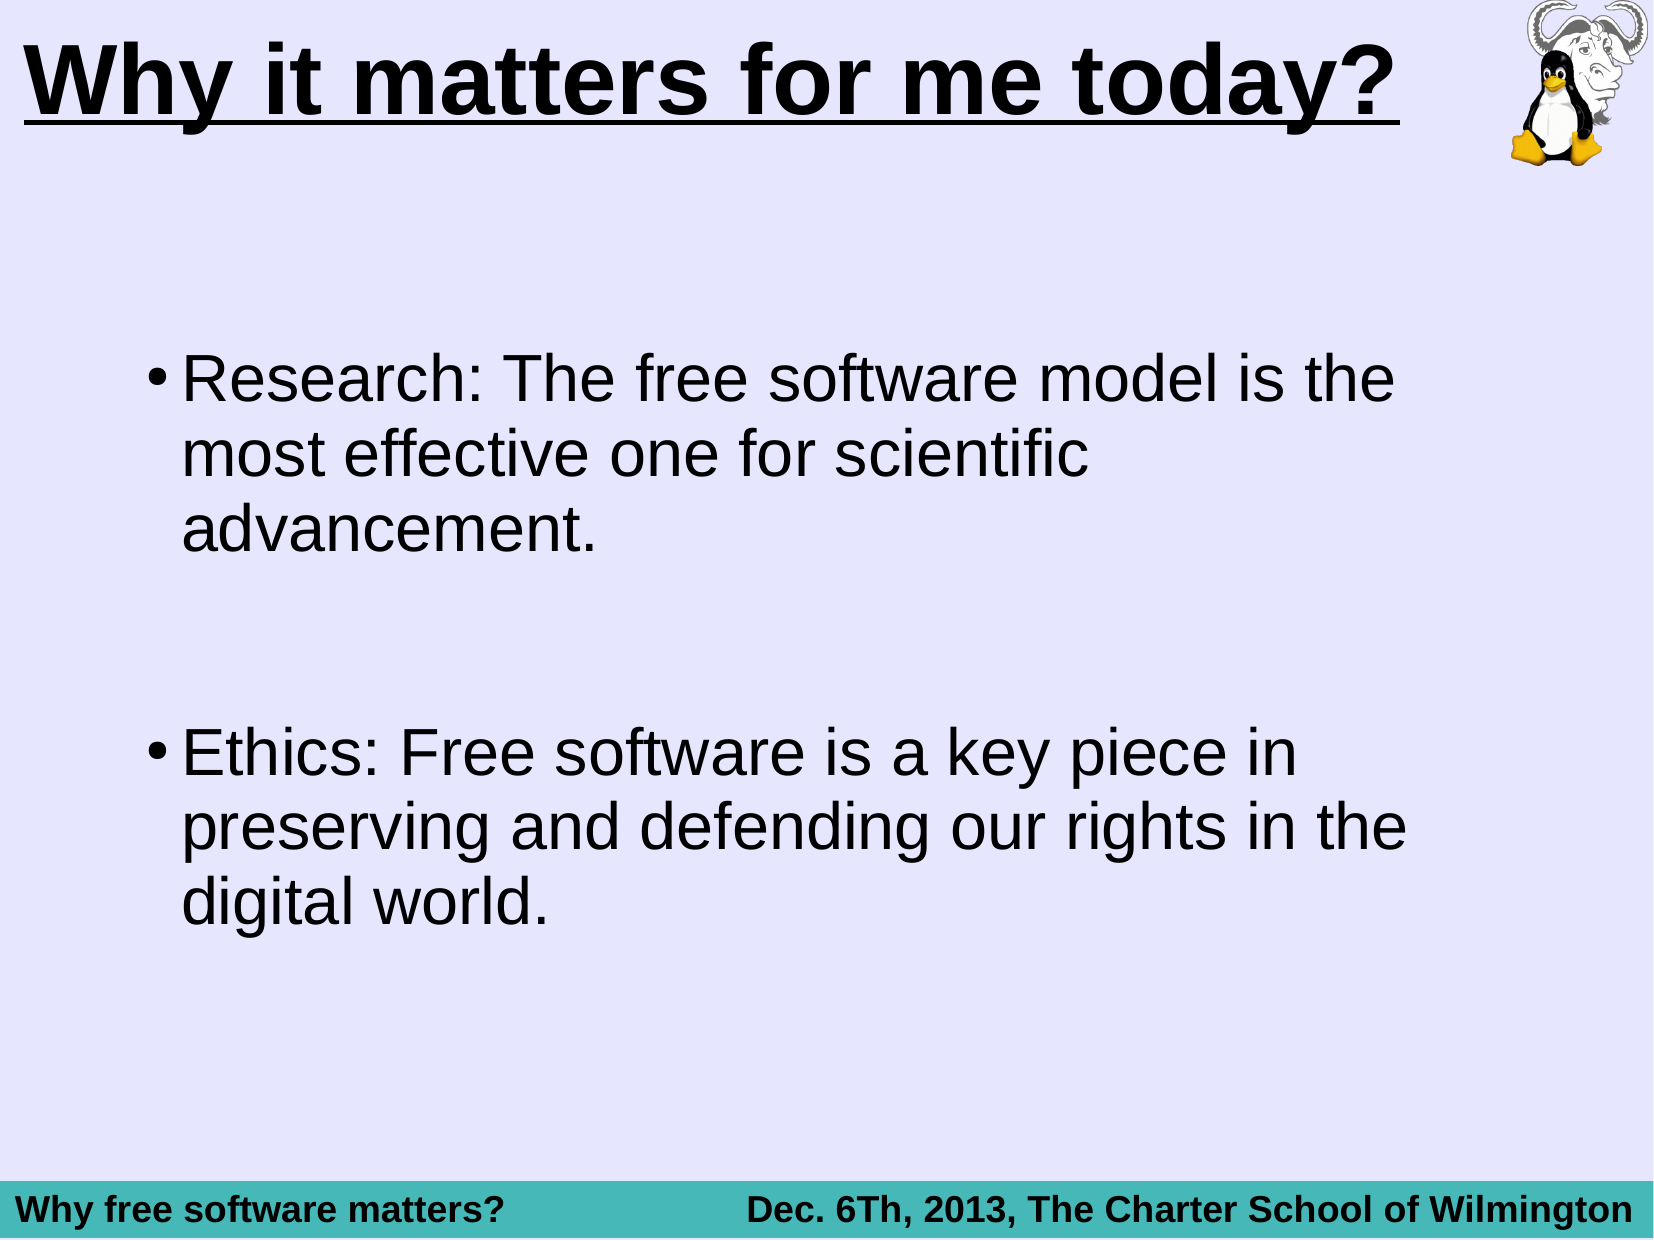

# Why it matters for me today?
Research: The free software model is the most effective one for scientific advancement.
Ethics: Free software is a key piece in preserving and defending our rights in the digital world.
Why free software matters? Dec. 6Th, 2013, The Charter School of Wilmington